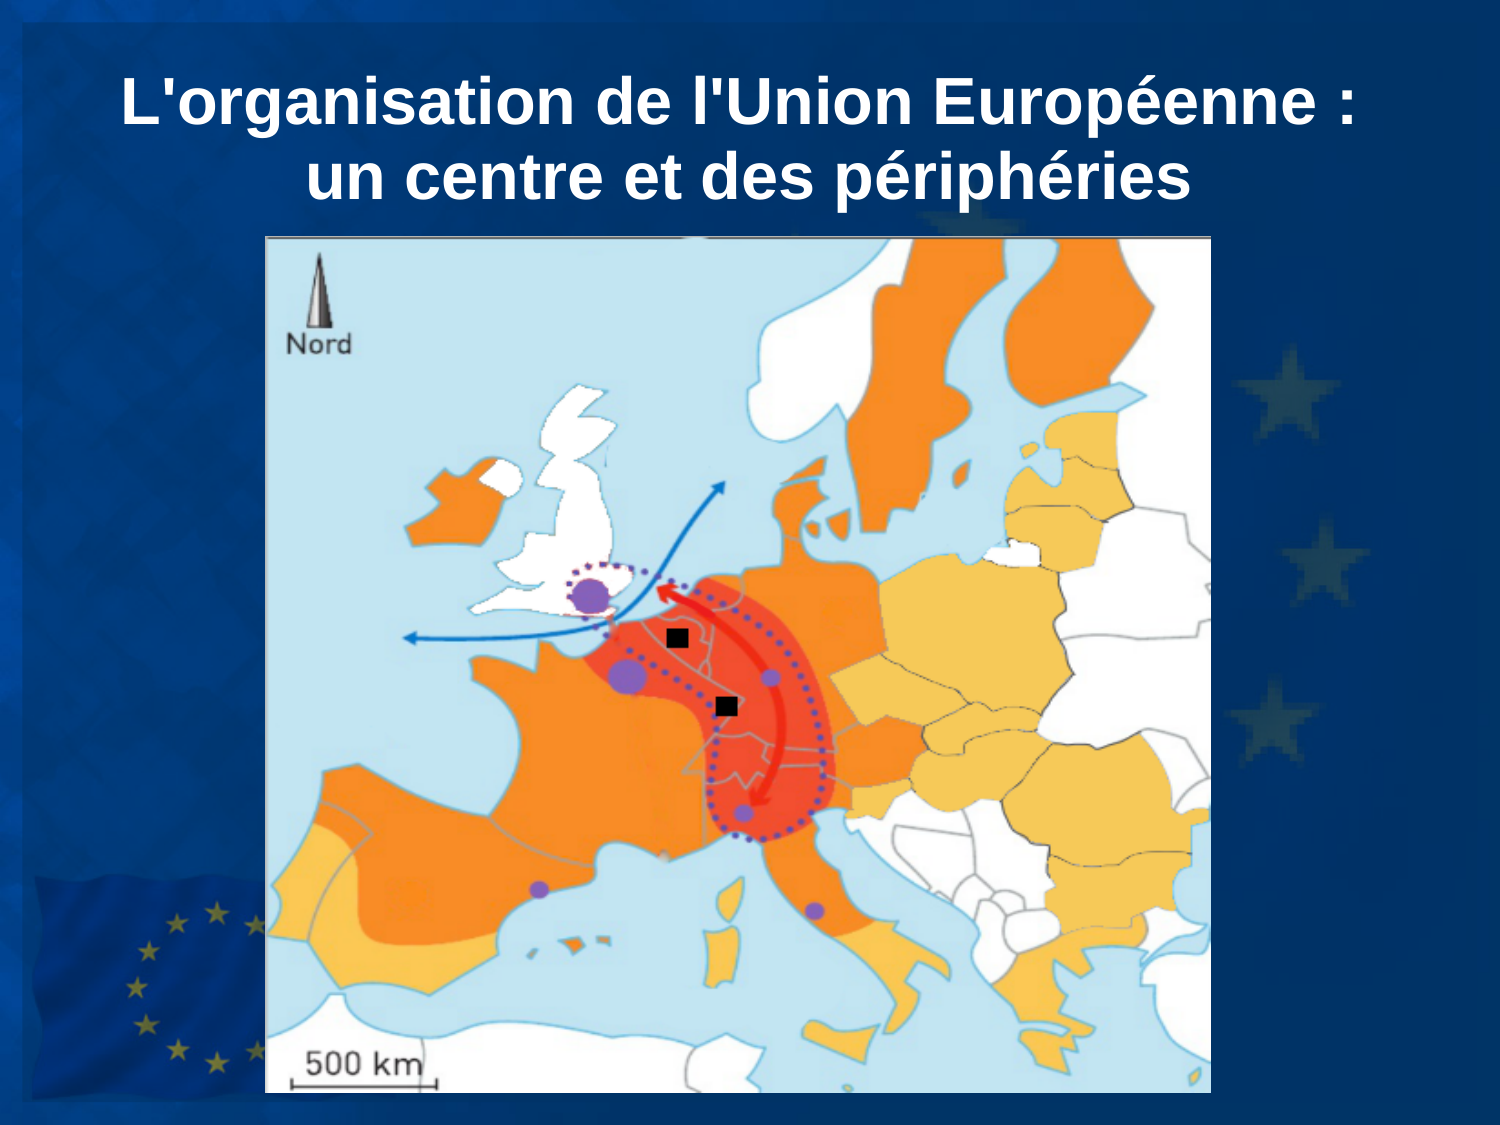

# L'organisation de l'Union Européenne : un centre et des périphéries